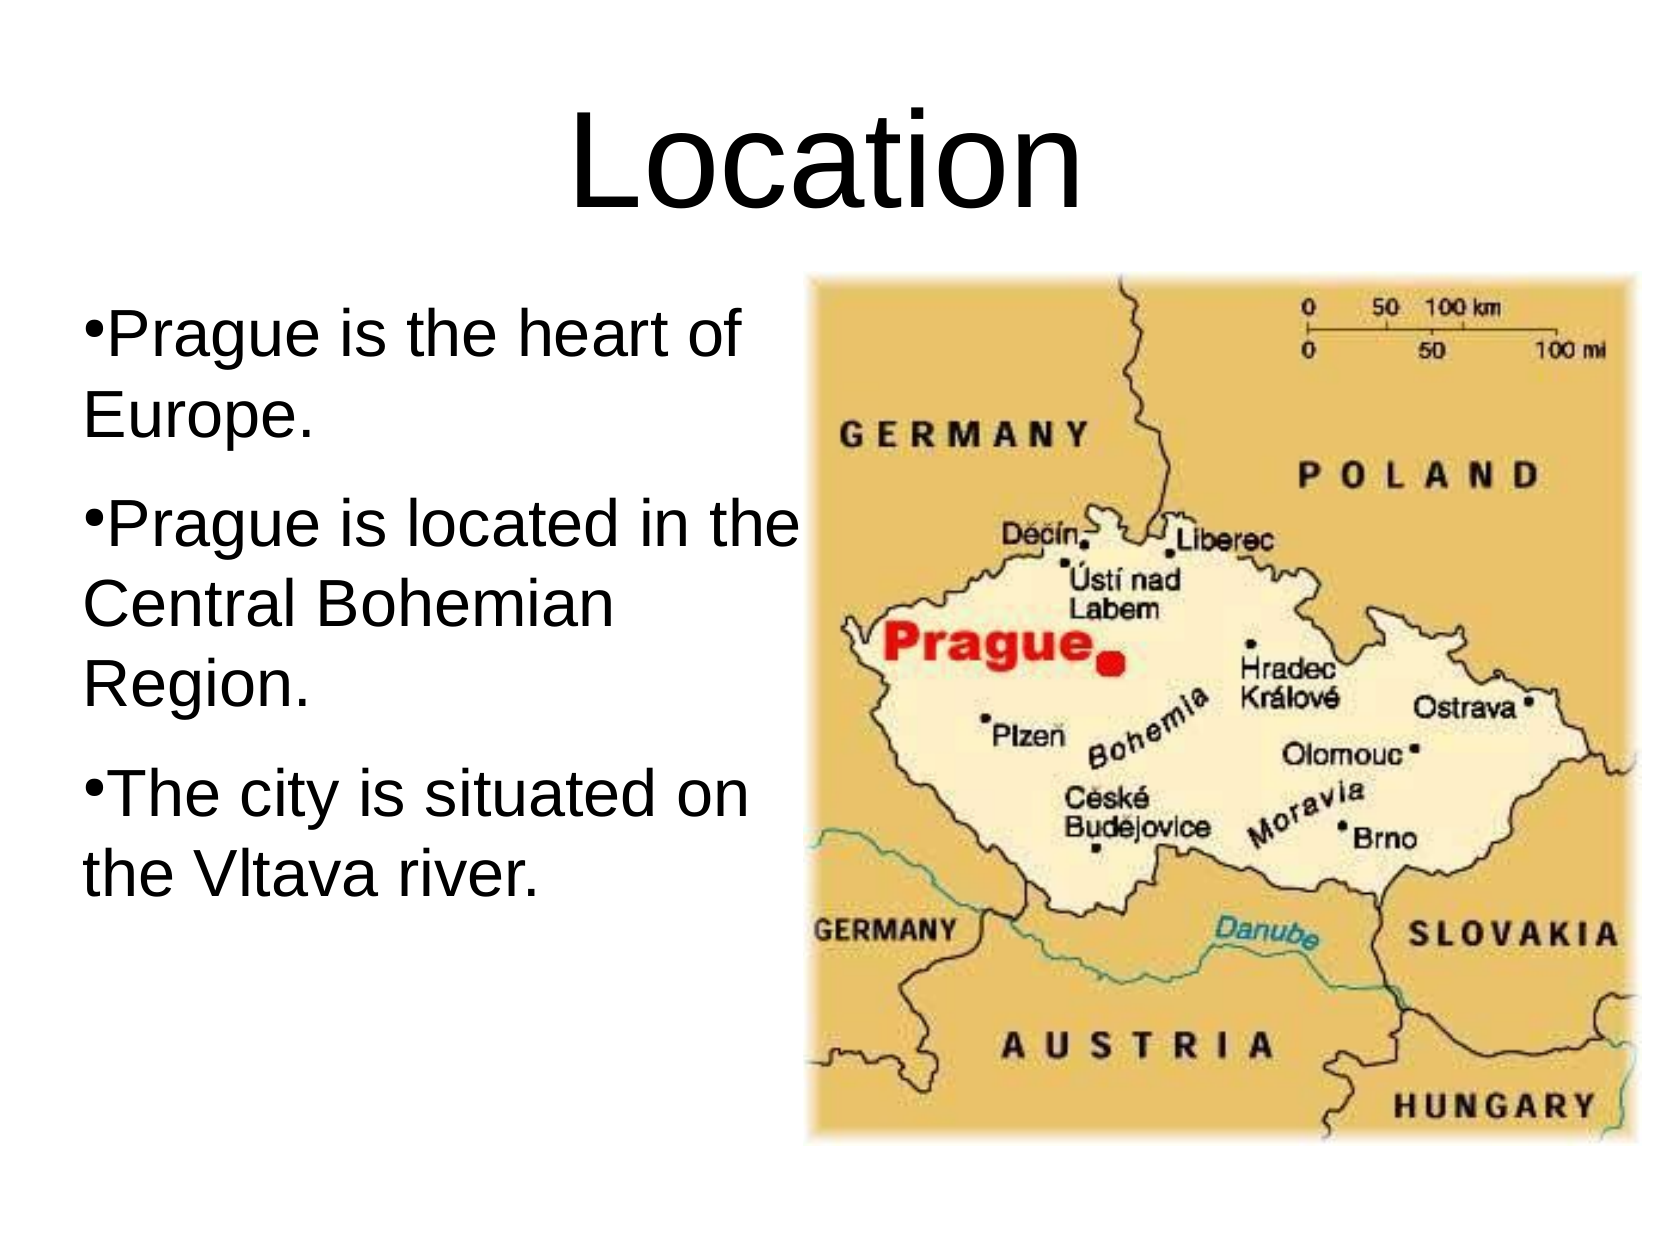

# Location
Prague is the heart of Europe.
Prague is located in the Central Bohemian Region.
The city is situated on the Vltava river.